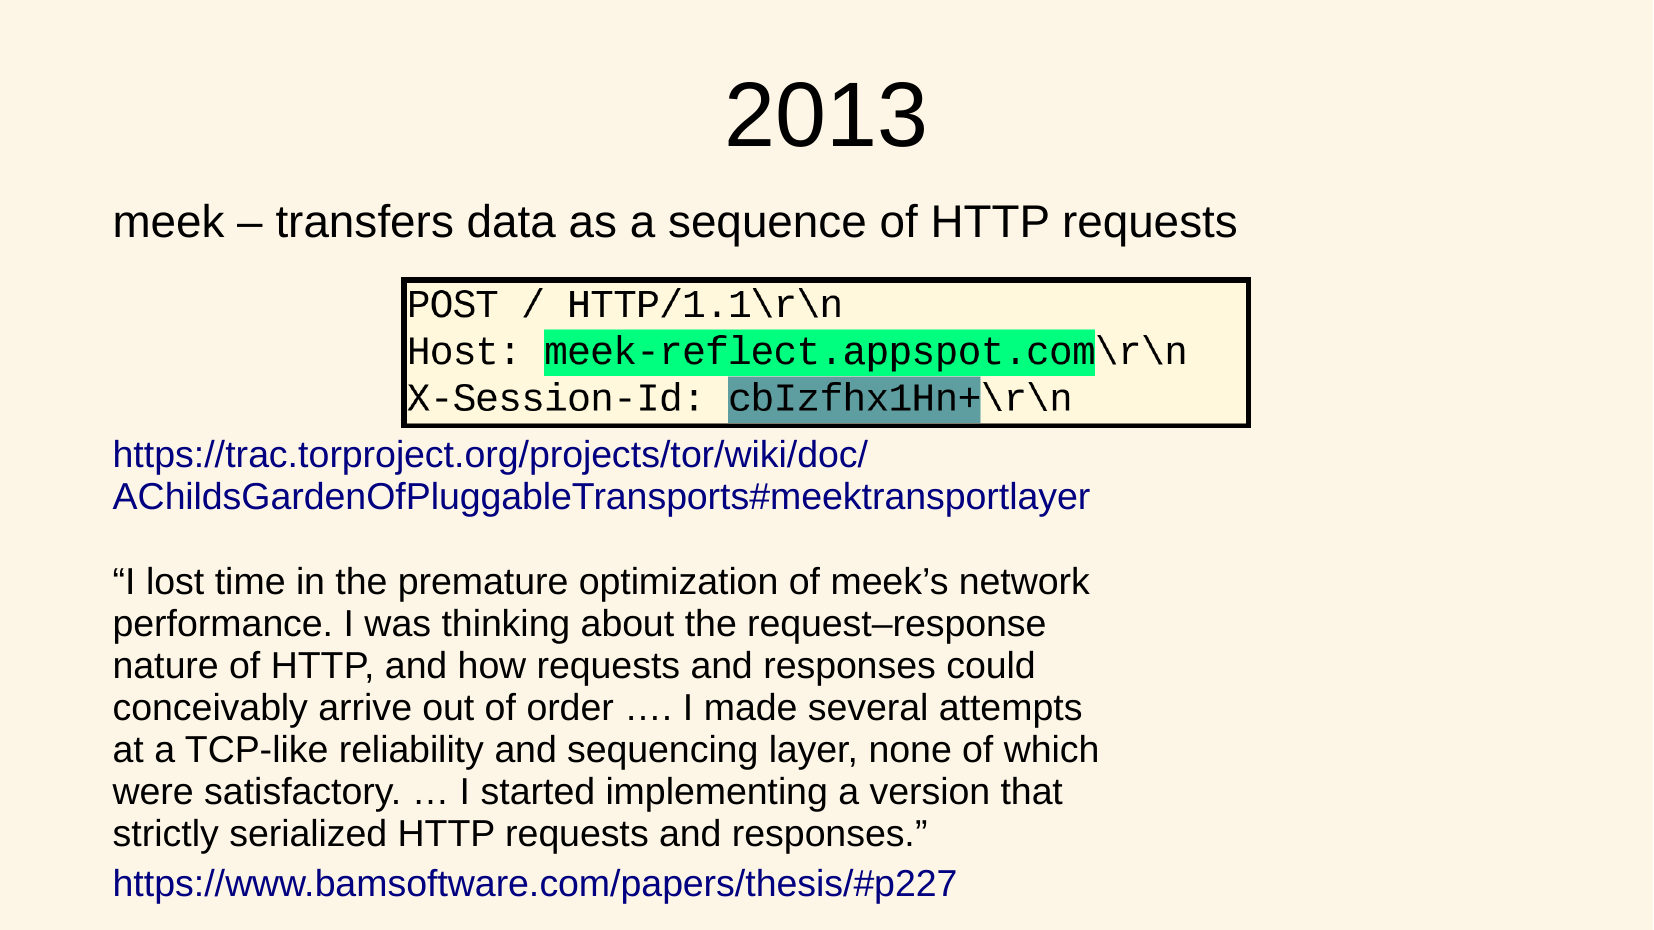

# 2013
meek – transfers data as a sequence of HTTP requests
https://trac.torproject.org/projects/tor/wiki/doc/
AChildsGardenOfPluggableTransports#meektransportlayer
“I lost time in the premature optimization of meek’s network performance. I was thinking about the request–response nature of HTTP, and how requests and responses could conceivably arrive out of order …. I made several attempts at a TCP-like reliability and sequencing layer, none of which were satisfactory. … I started implementing a version that strictly serialized HTTP requests and responses.”
https://www.bamsoftware.com/papers/thesis/#p227